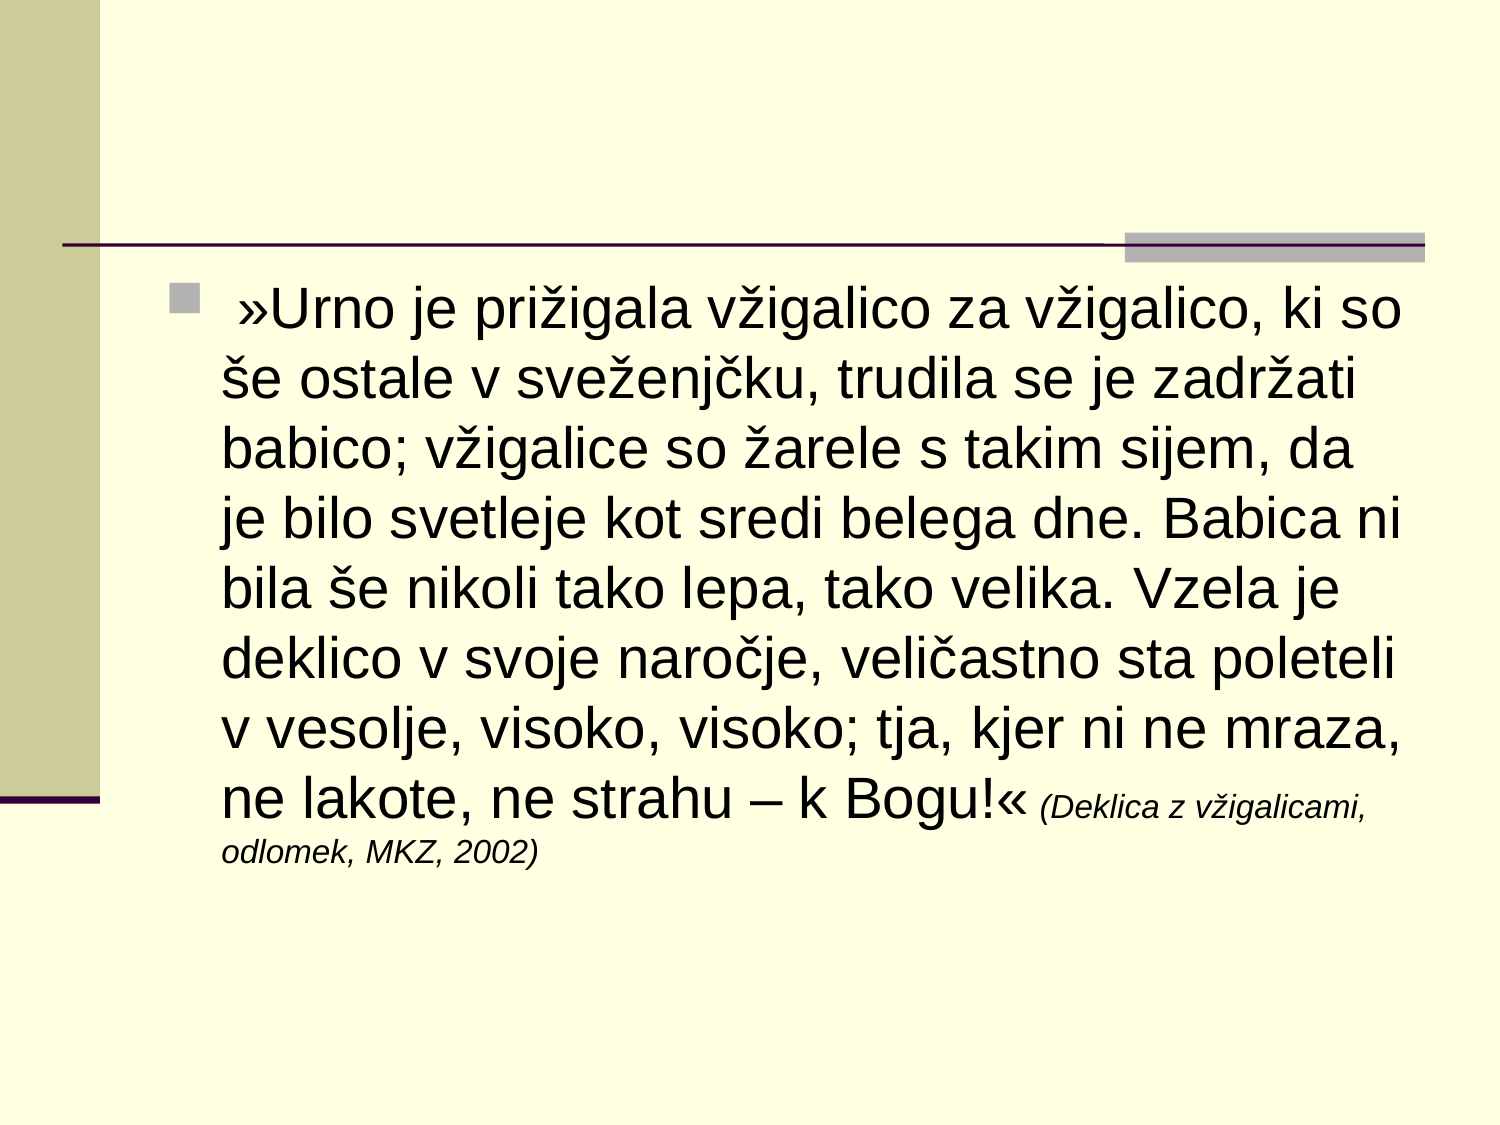

#
 »Urno je prižigala vžigalico za vžigalico, ki so še ostale v sveženjčku, trudila se je zadržati babico; vžigalice so žarele s takim sijem, da je bilo svetleje kot sredi belega dne. Babica ni bila še nikoli tako lepa, tako velika. Vzela je deklico v svoje naročje, veličastno sta poleteli v vesolje, visoko, visoko; tja, kjer ni ne mraza, ne lakote, ne strahu – k Bogu!« (Deklica z vžigalicami, odlomek, MKZ, 2002)